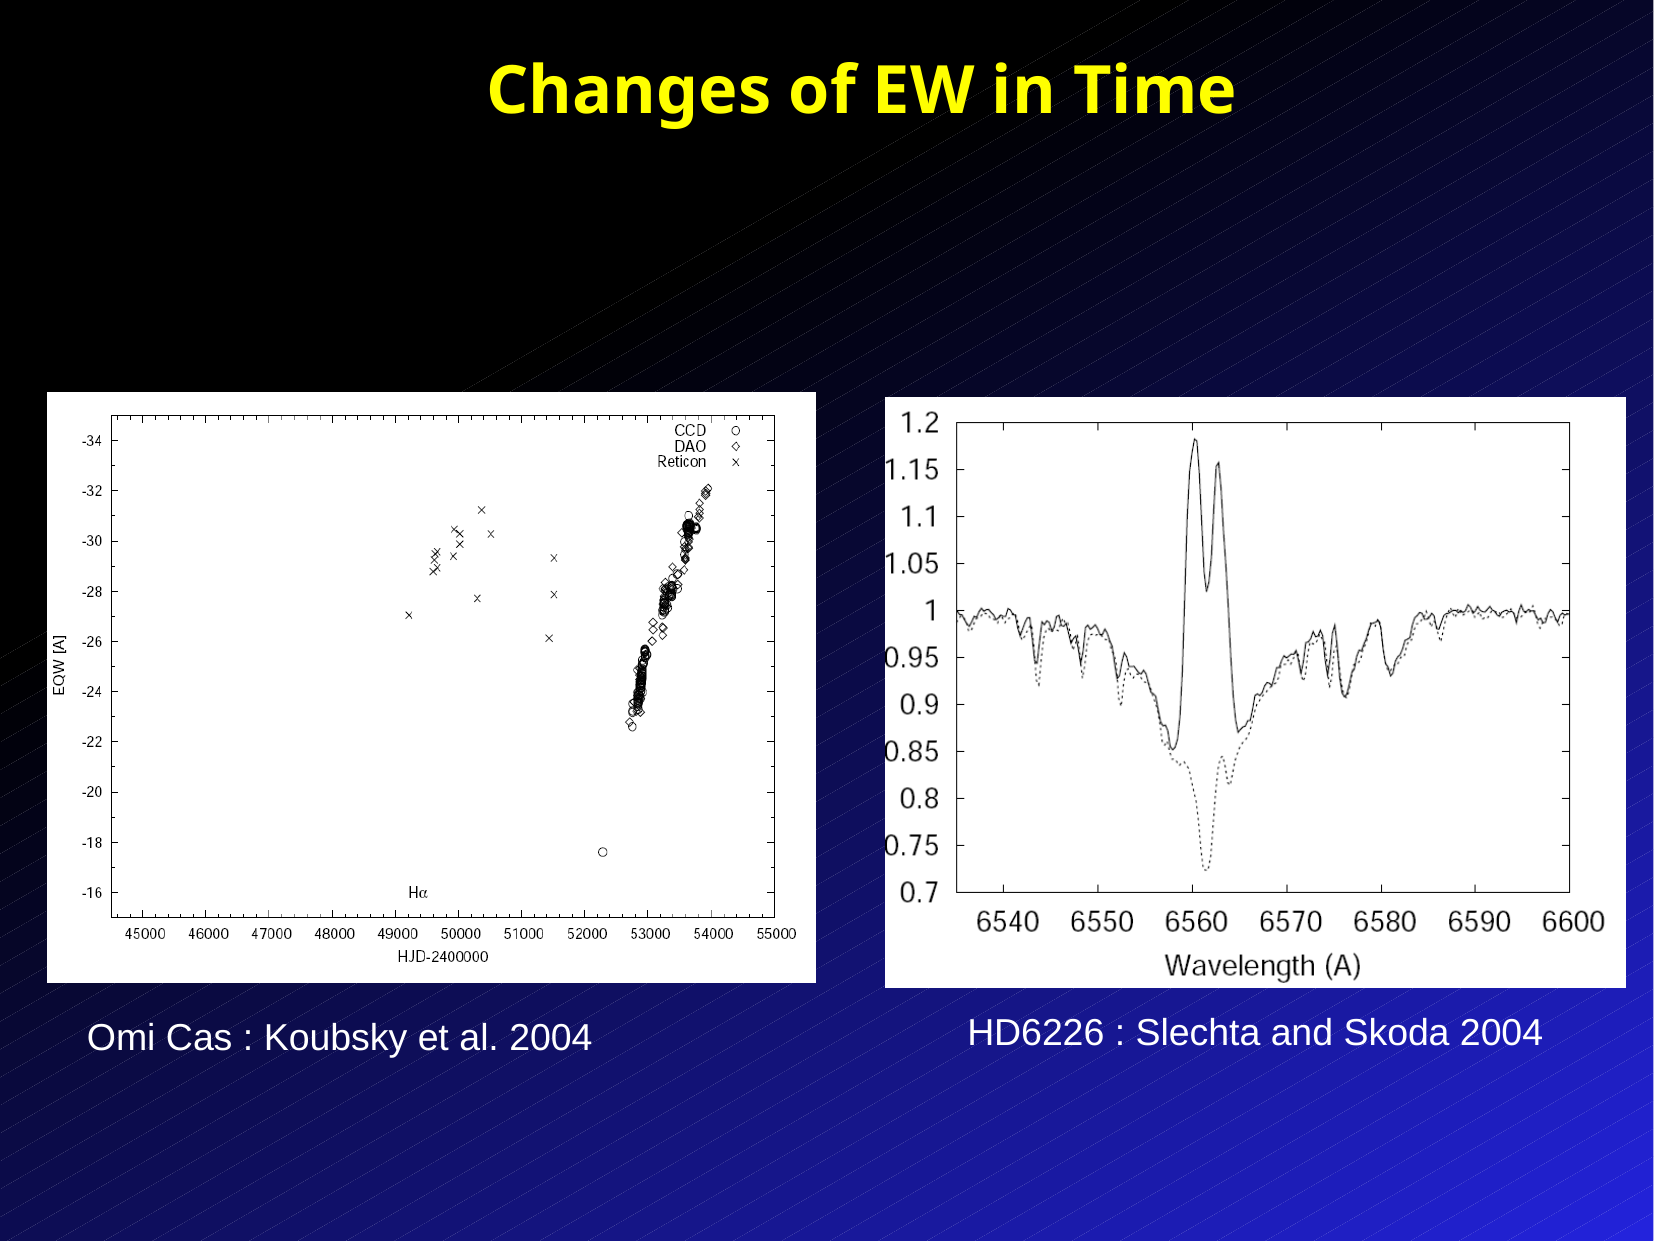

# Changes of EW in Time
HD6226 : Slechta and Skoda 2004
Omi Cas : Koubsky et al. 2004